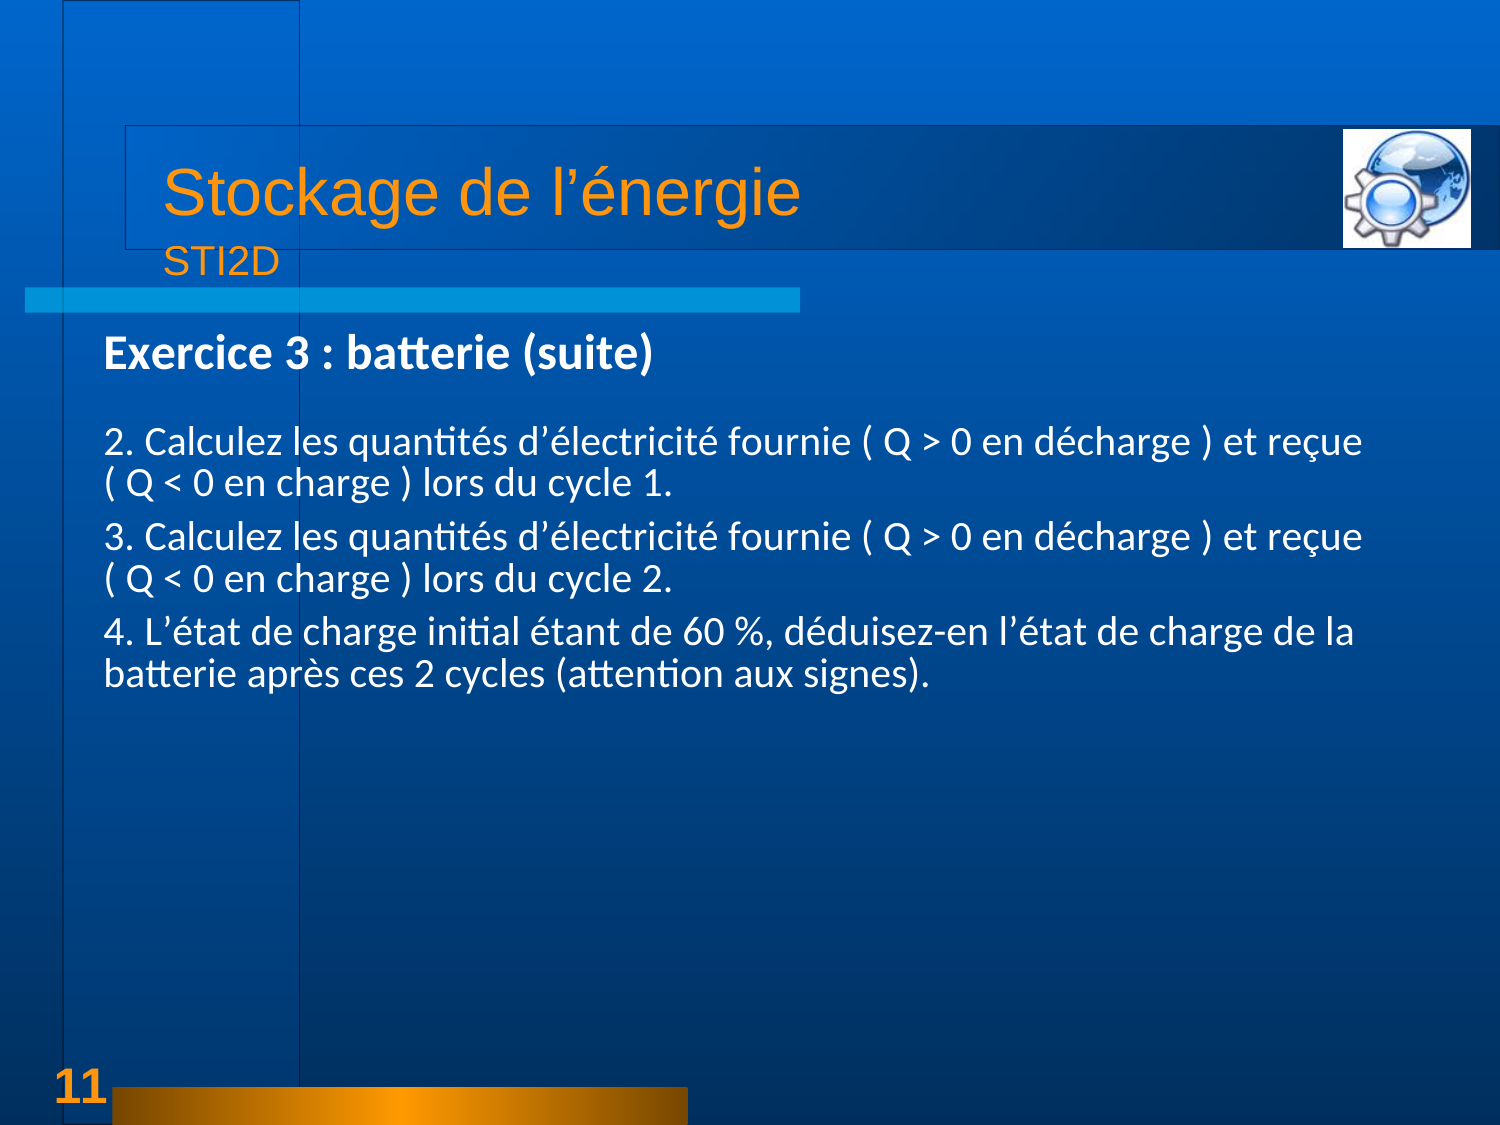

Exercice 3 : batterie (suite)
 Calculez les quantités d’électricité fournie ( Q > 0 en décharge ) et reçue ( Q < 0 en charge ) lors du cycle 1.
 Calculez les quantités d’électricité fournie ( Q > 0 en décharge ) et reçue ( Q < 0 en charge ) lors du cycle 2.
 L’état de charge initial étant de 60 %, déduisez-en l’état de charge de la batterie après ces 2 cycles (attention aux signes).